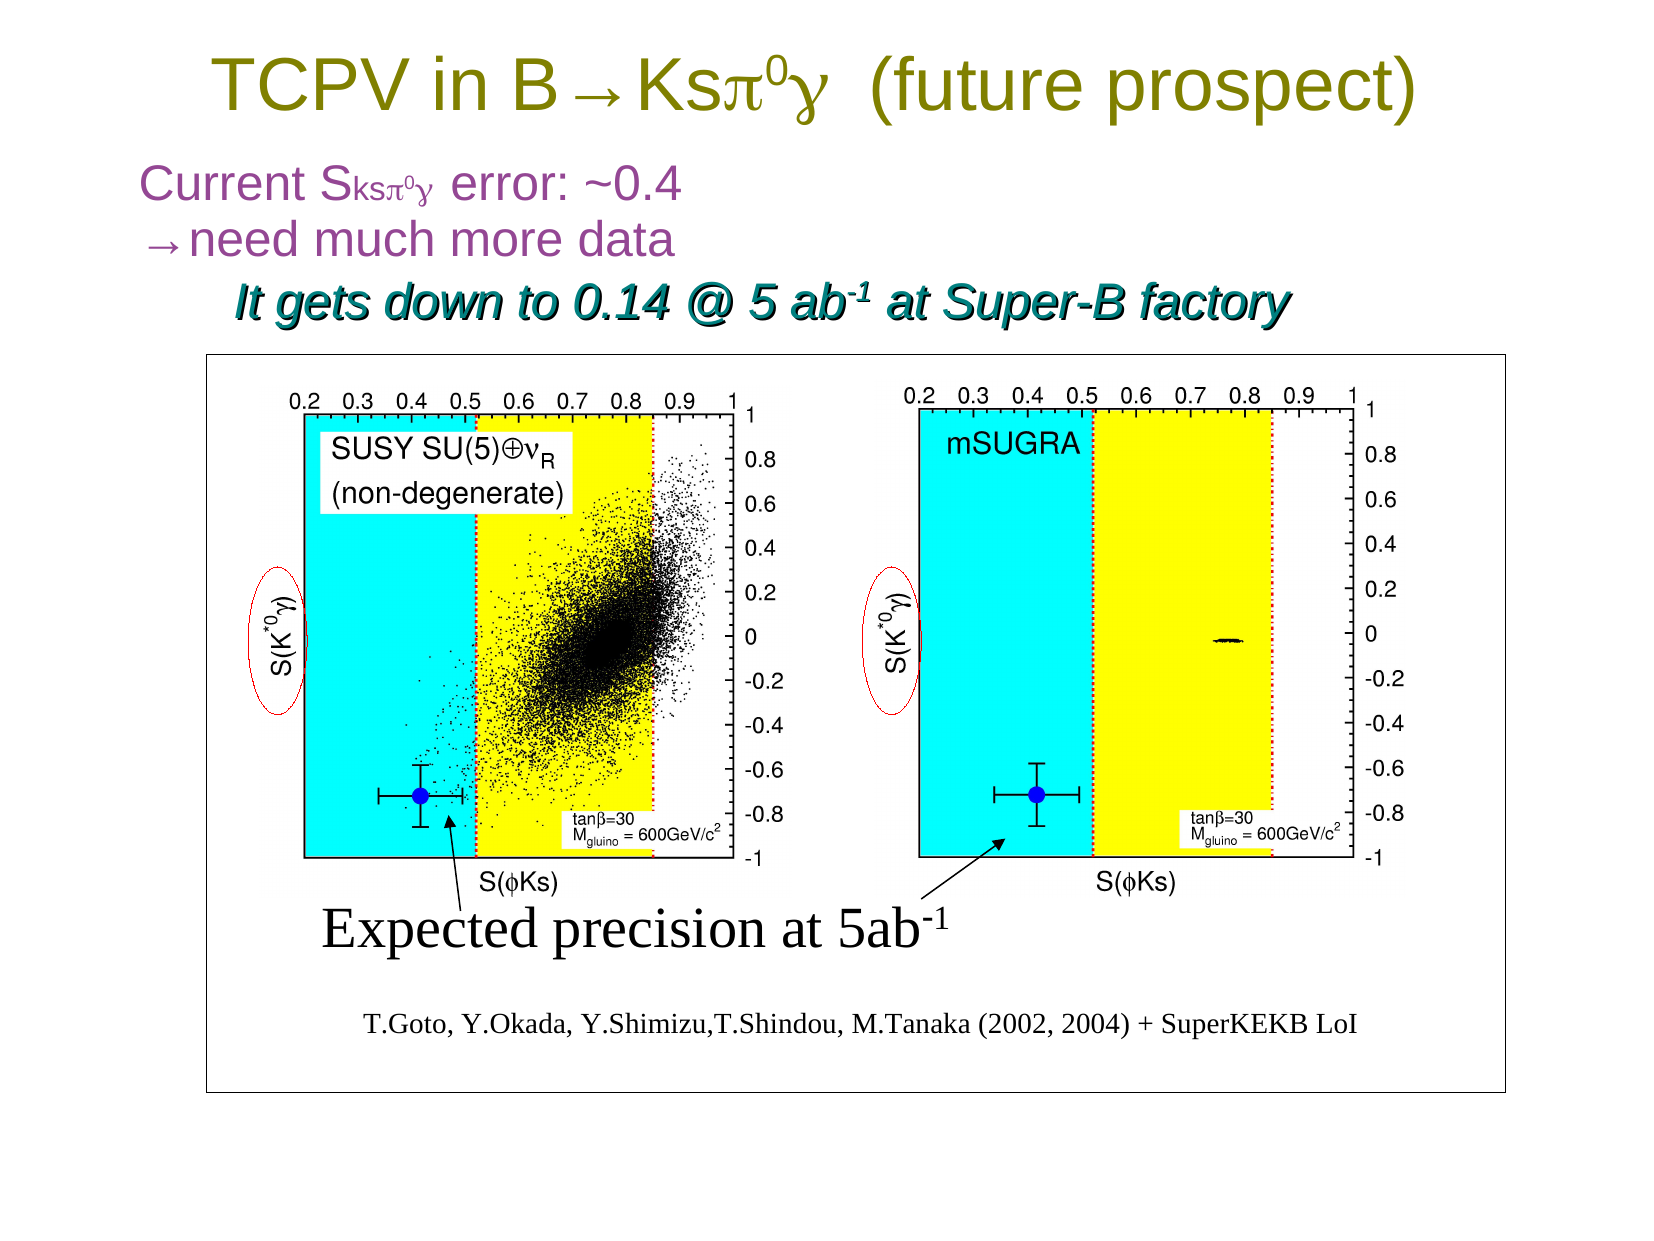

# TCPV in B→Ksp0g (future prospect)
Current Sksp0g error: ~0.4
→need much more data
It gets down to 0.14 @ 5 ab-1 at Super-B factory
Expected precision at 5ab
T.Goto, Y.Okada, Y.Shimizu,T.Shindou, M.Tanaka (2002, 2004) + SuperKEKB LoI